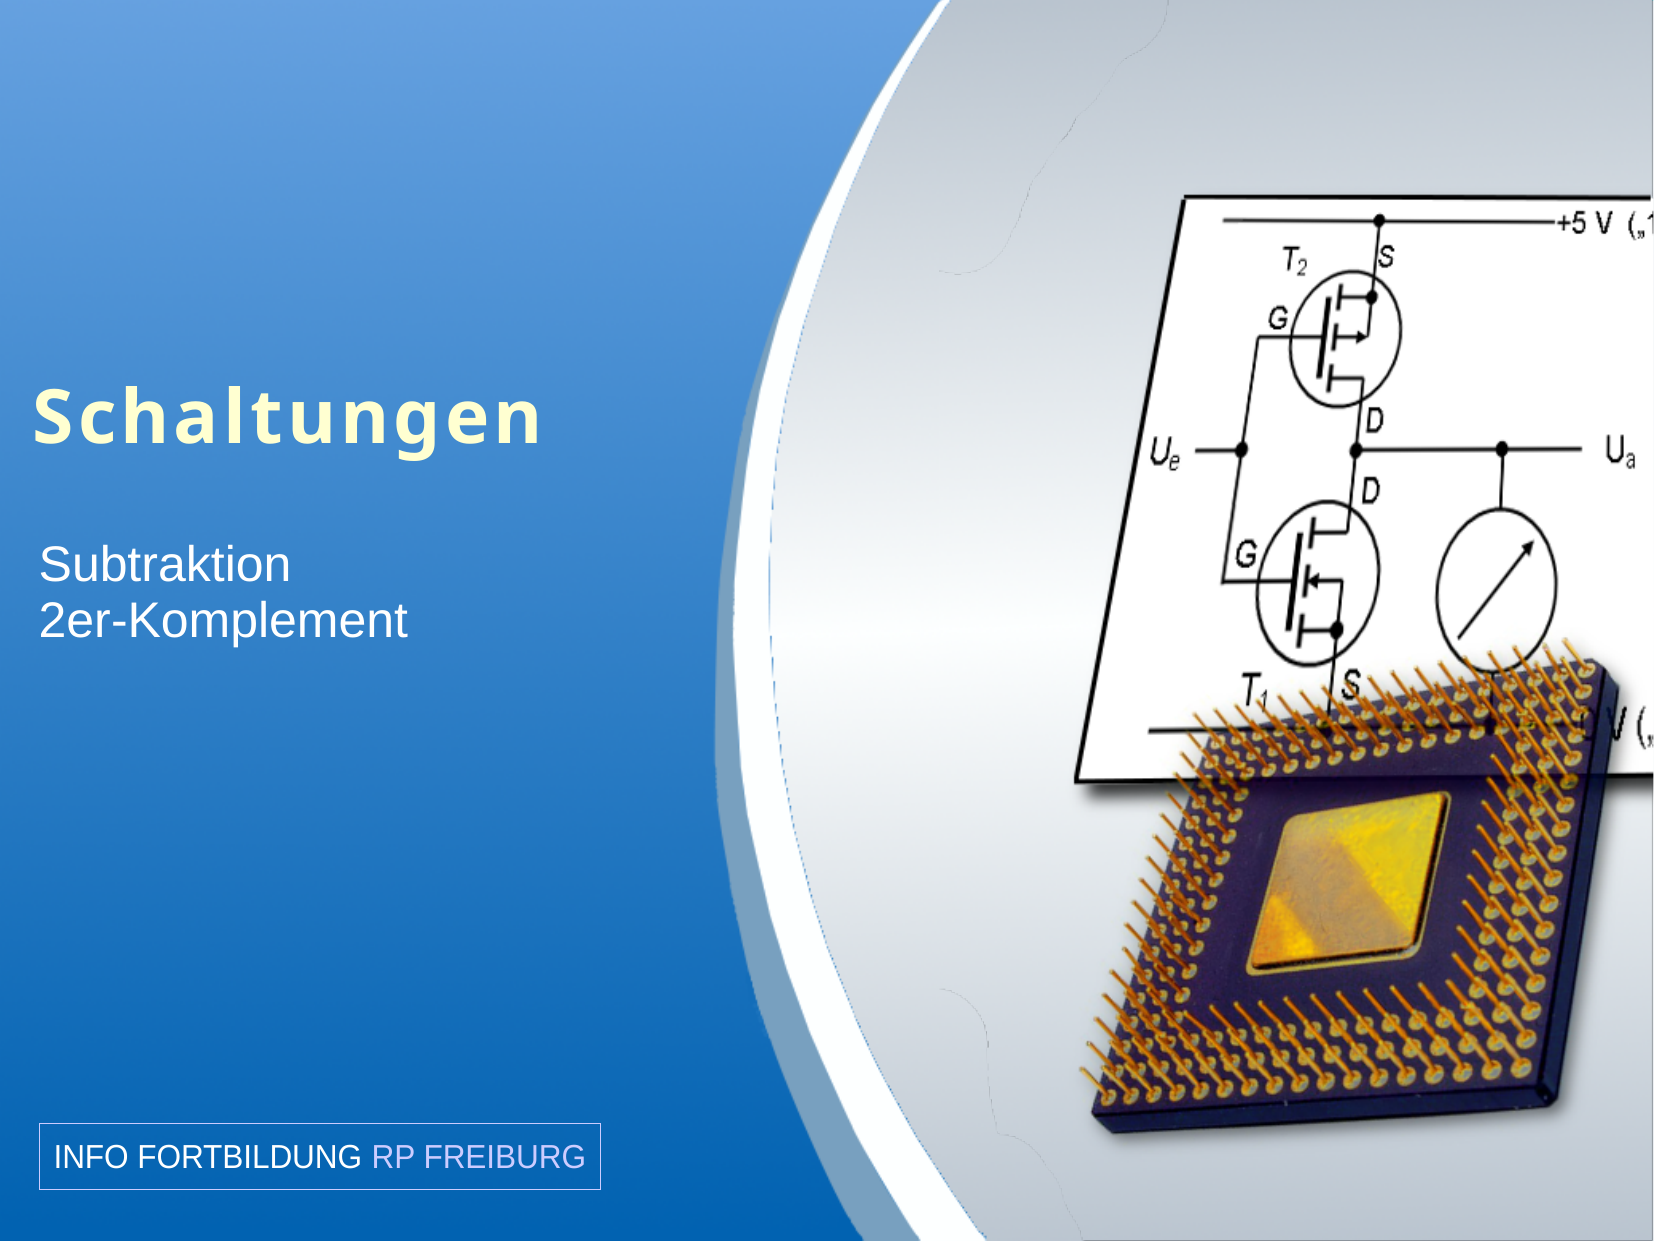

Schaltungen
Subtraktion
2er-Komplement
INFO FORTBILDUNG RP FREIBURG